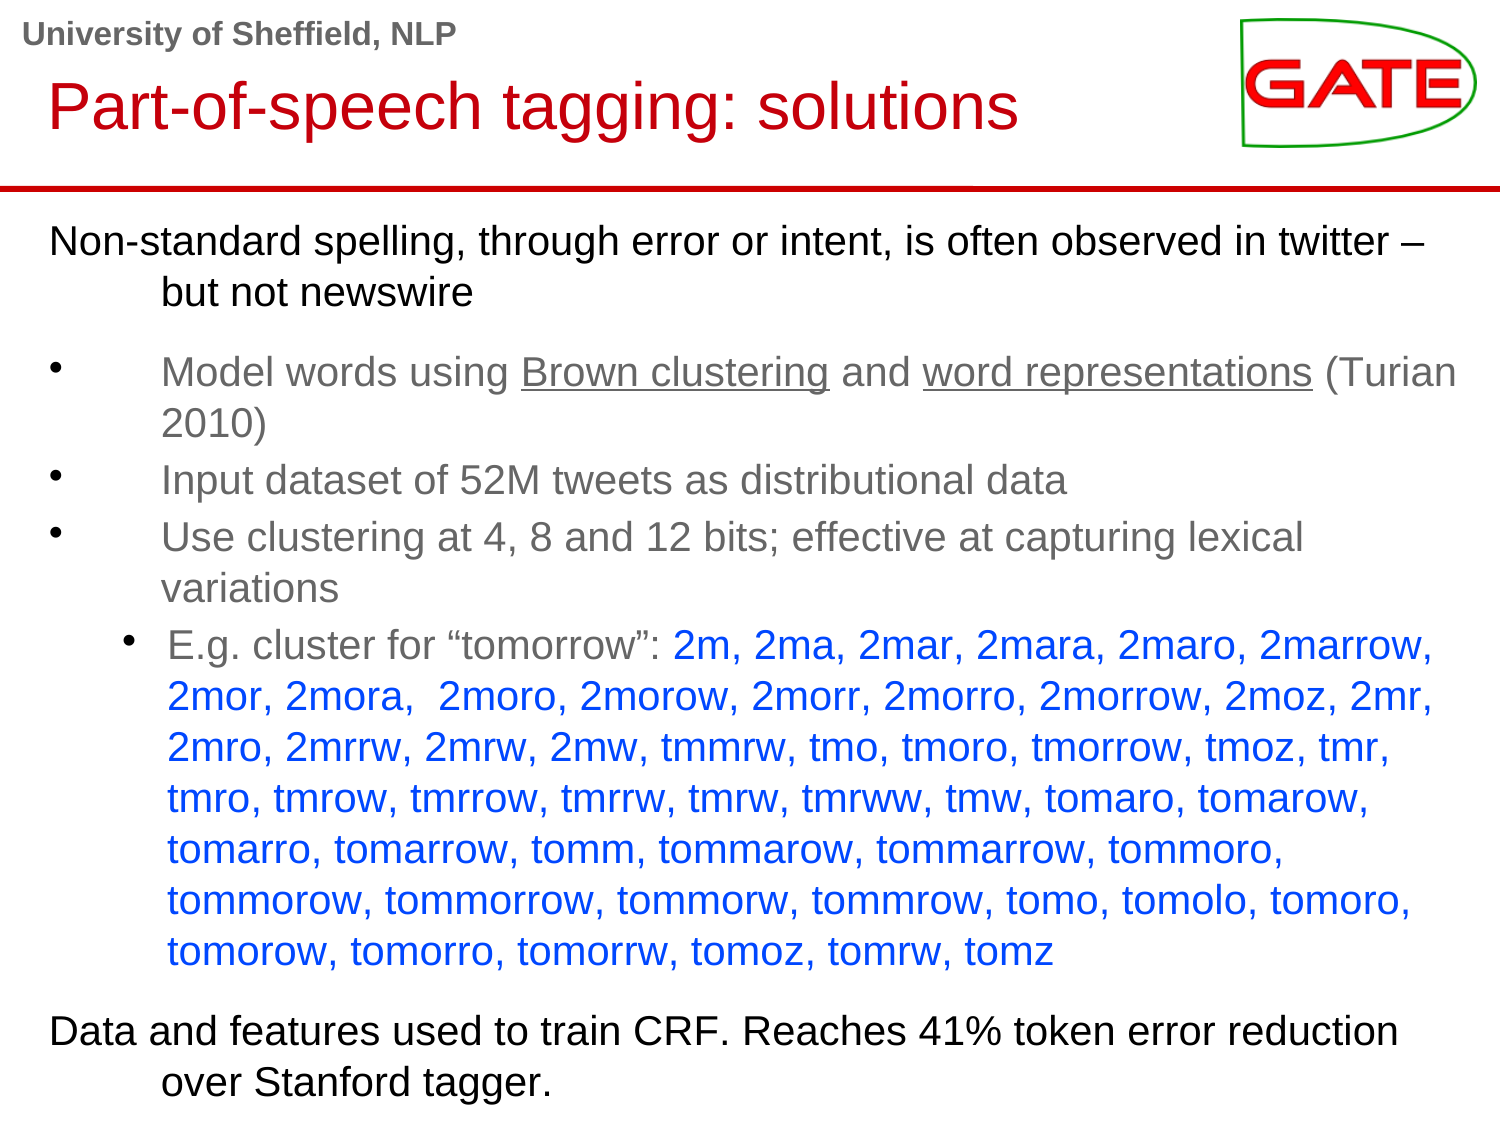

Part-of-speech tagging: solutions
Non-standard spelling, through error or intent, is often observed in twitter – but not newswire
Model words using Brown clustering and word representations (Turian 2010)
Input dataset of 52M tweets as distributional data
Use clustering at 4, 8 and 12 bits; effective at capturing lexical variations
E.g. cluster for “tomorrow”: 2m, 2ma, 2mar, 2mara, 2maro, 2marrow, 2mor, 2mora, 2moro, 2morow, 2morr, 2morro, 2morrow, 2moz, 2mr, 2mro, 2mrrw, 2mrw, 2mw, tmmrw, tmo, tmoro, tmorrow, tmoz, tmr, tmro, tmrow, tmrrow, tmrrw, tmrw, tmrww, tmw, tomaro, tomarow, tomarro, tomarrow, tomm, tommarow, tommarrow, tommoro, tommorow, tommorrow, tommorw, tommrow, tomo, tomolo, tomoro, tomorow, tomorro, tomorrw, tomoz, tomrw, tomz
Data and features used to train CRF. Reaches 41% token error reduction over Stanford tagger.